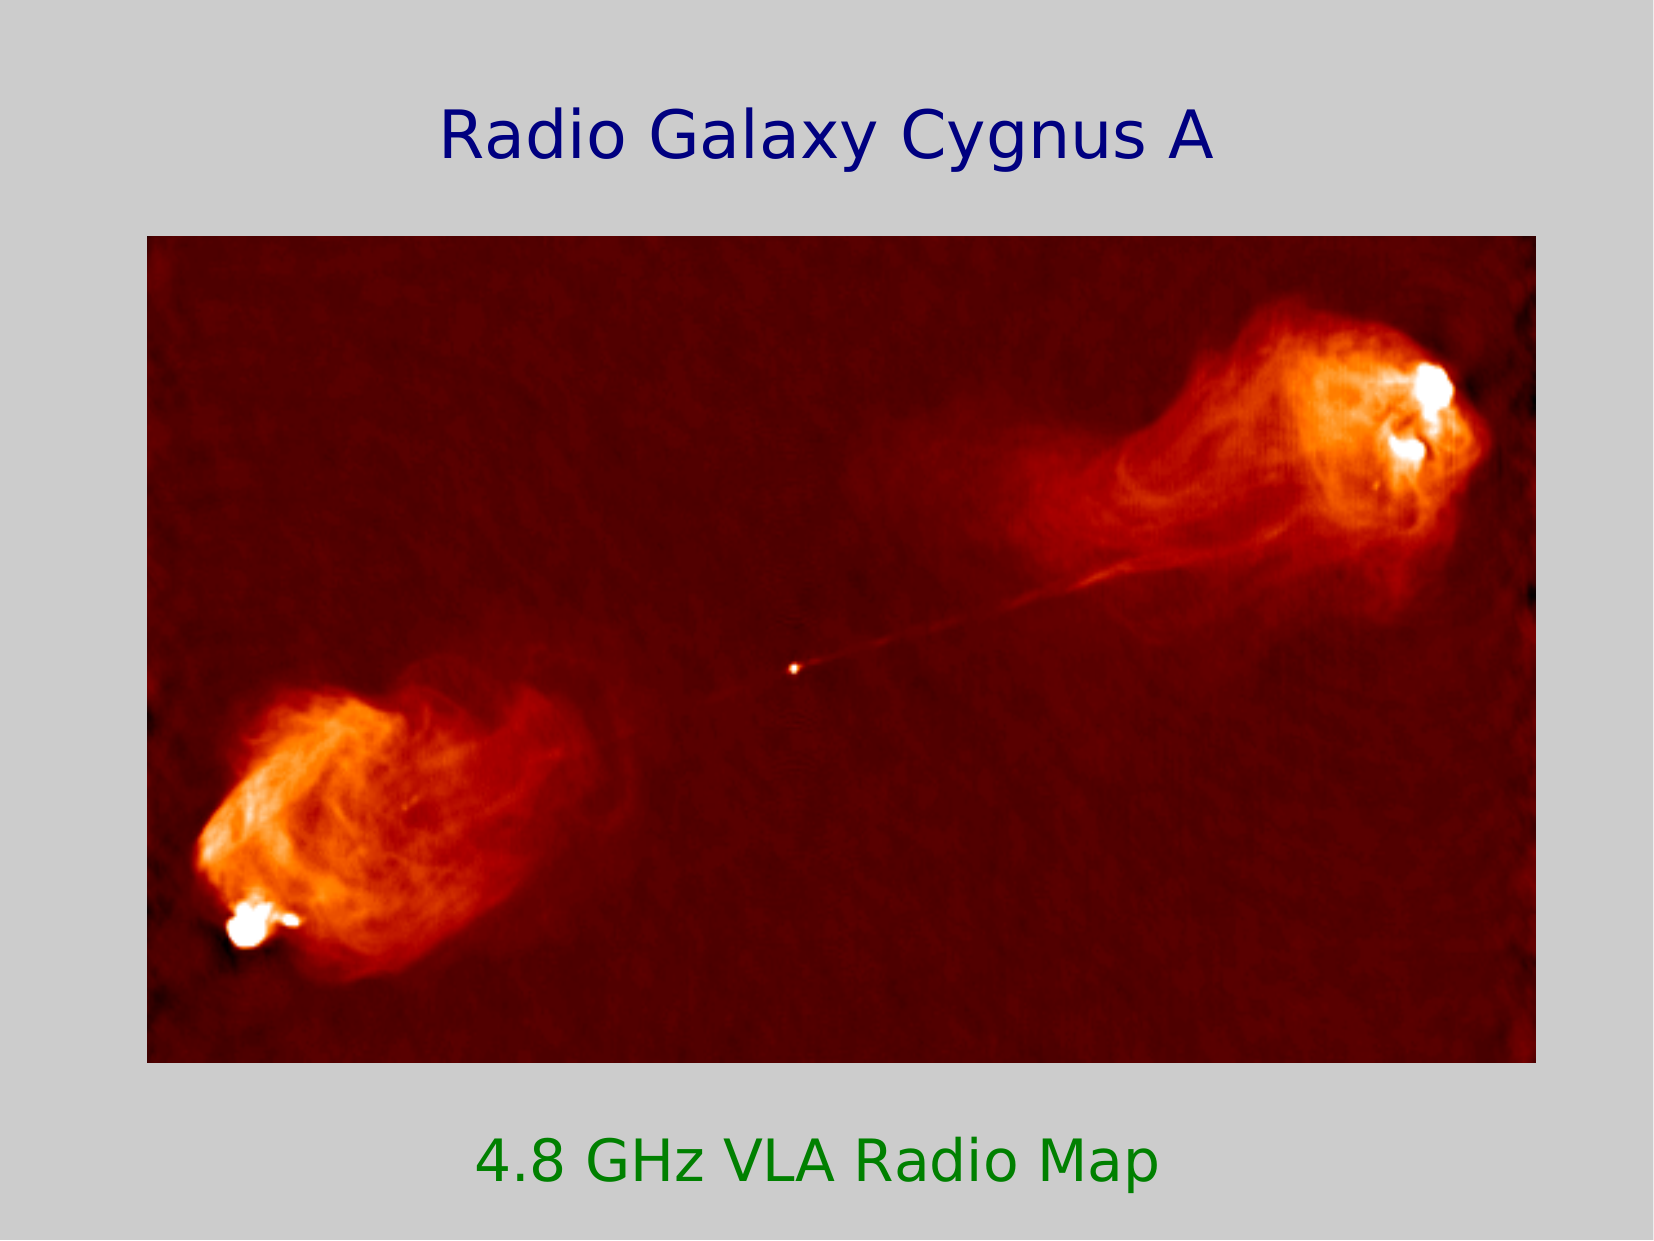

Radio Galaxy Cygnus A
4.8 GHz VLA Radio Map